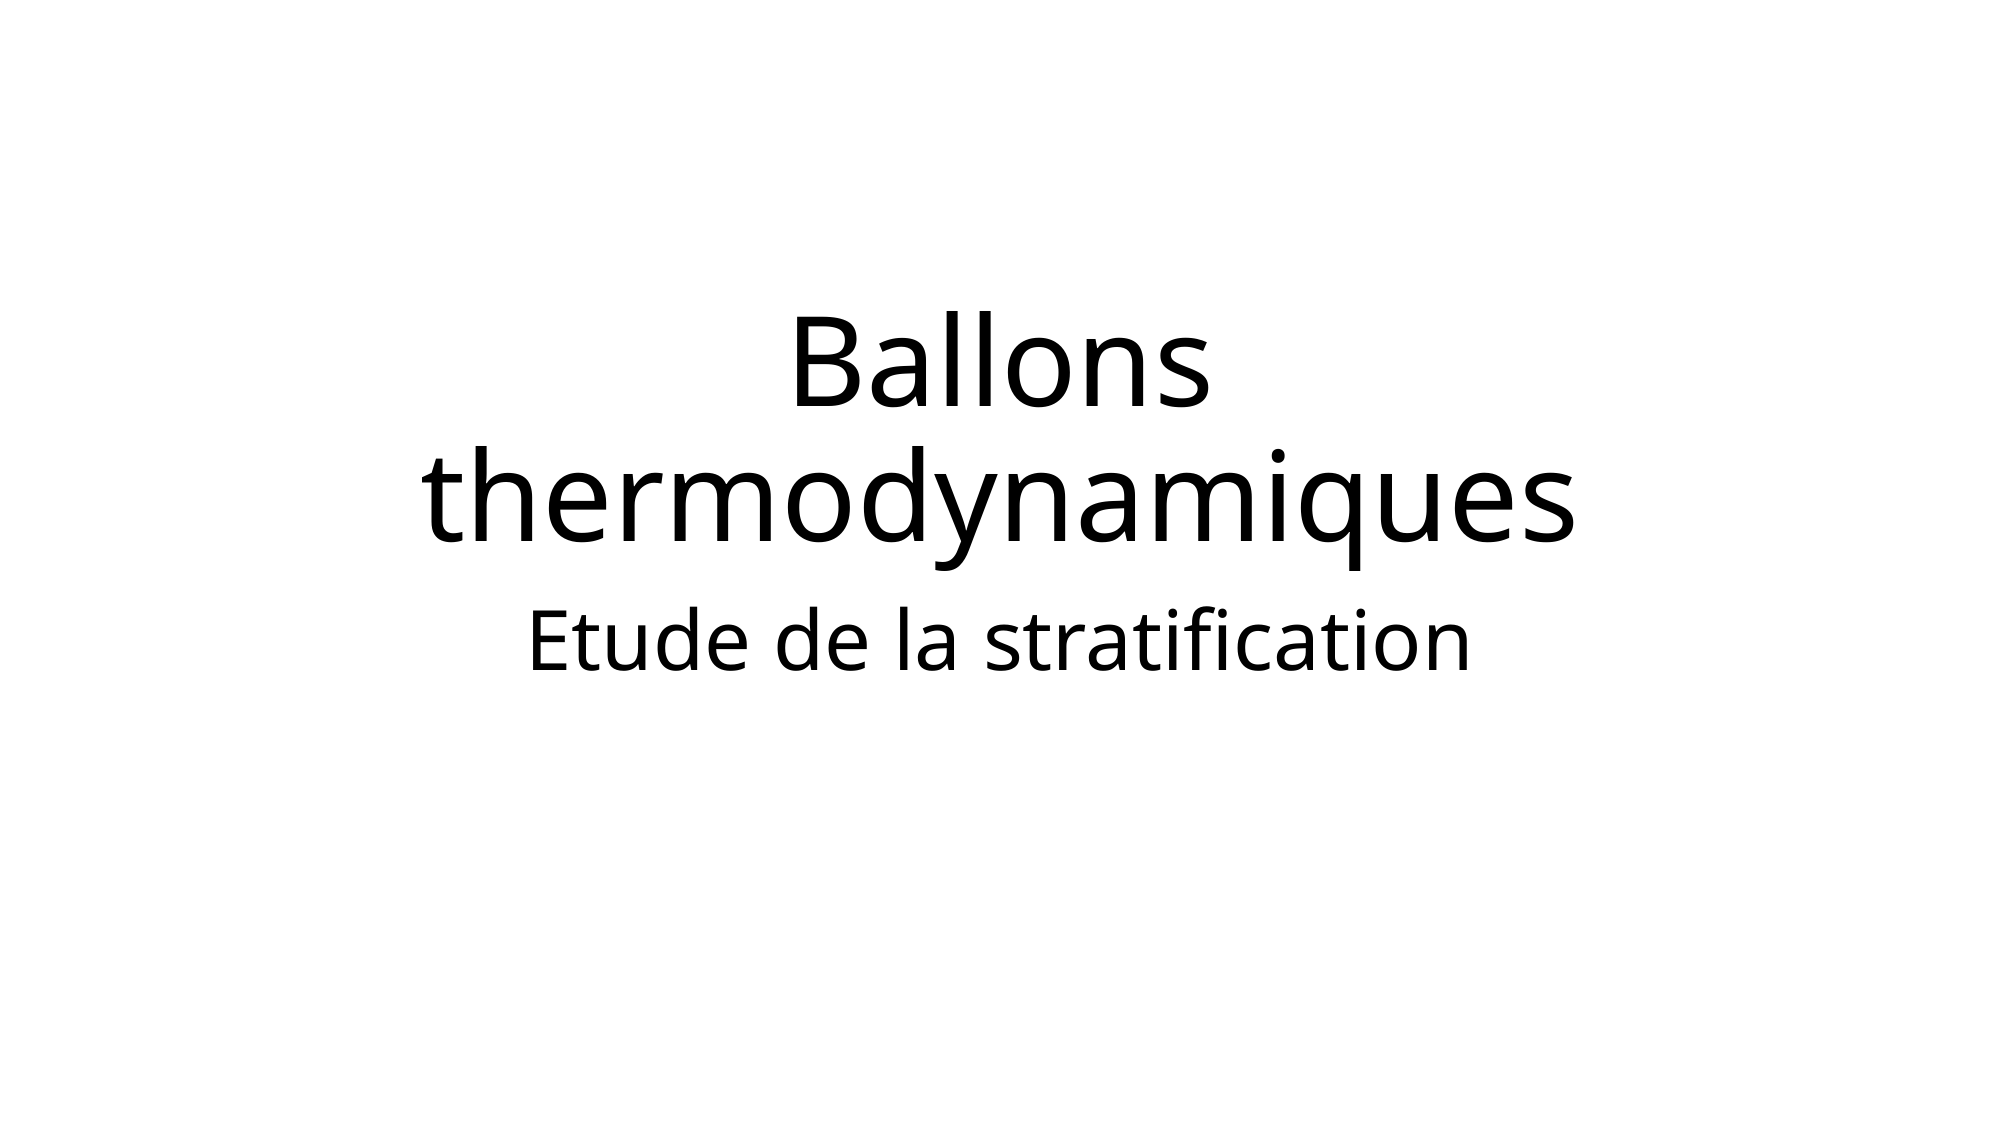

# Ballons thermodynamiques
Etude de la stratification